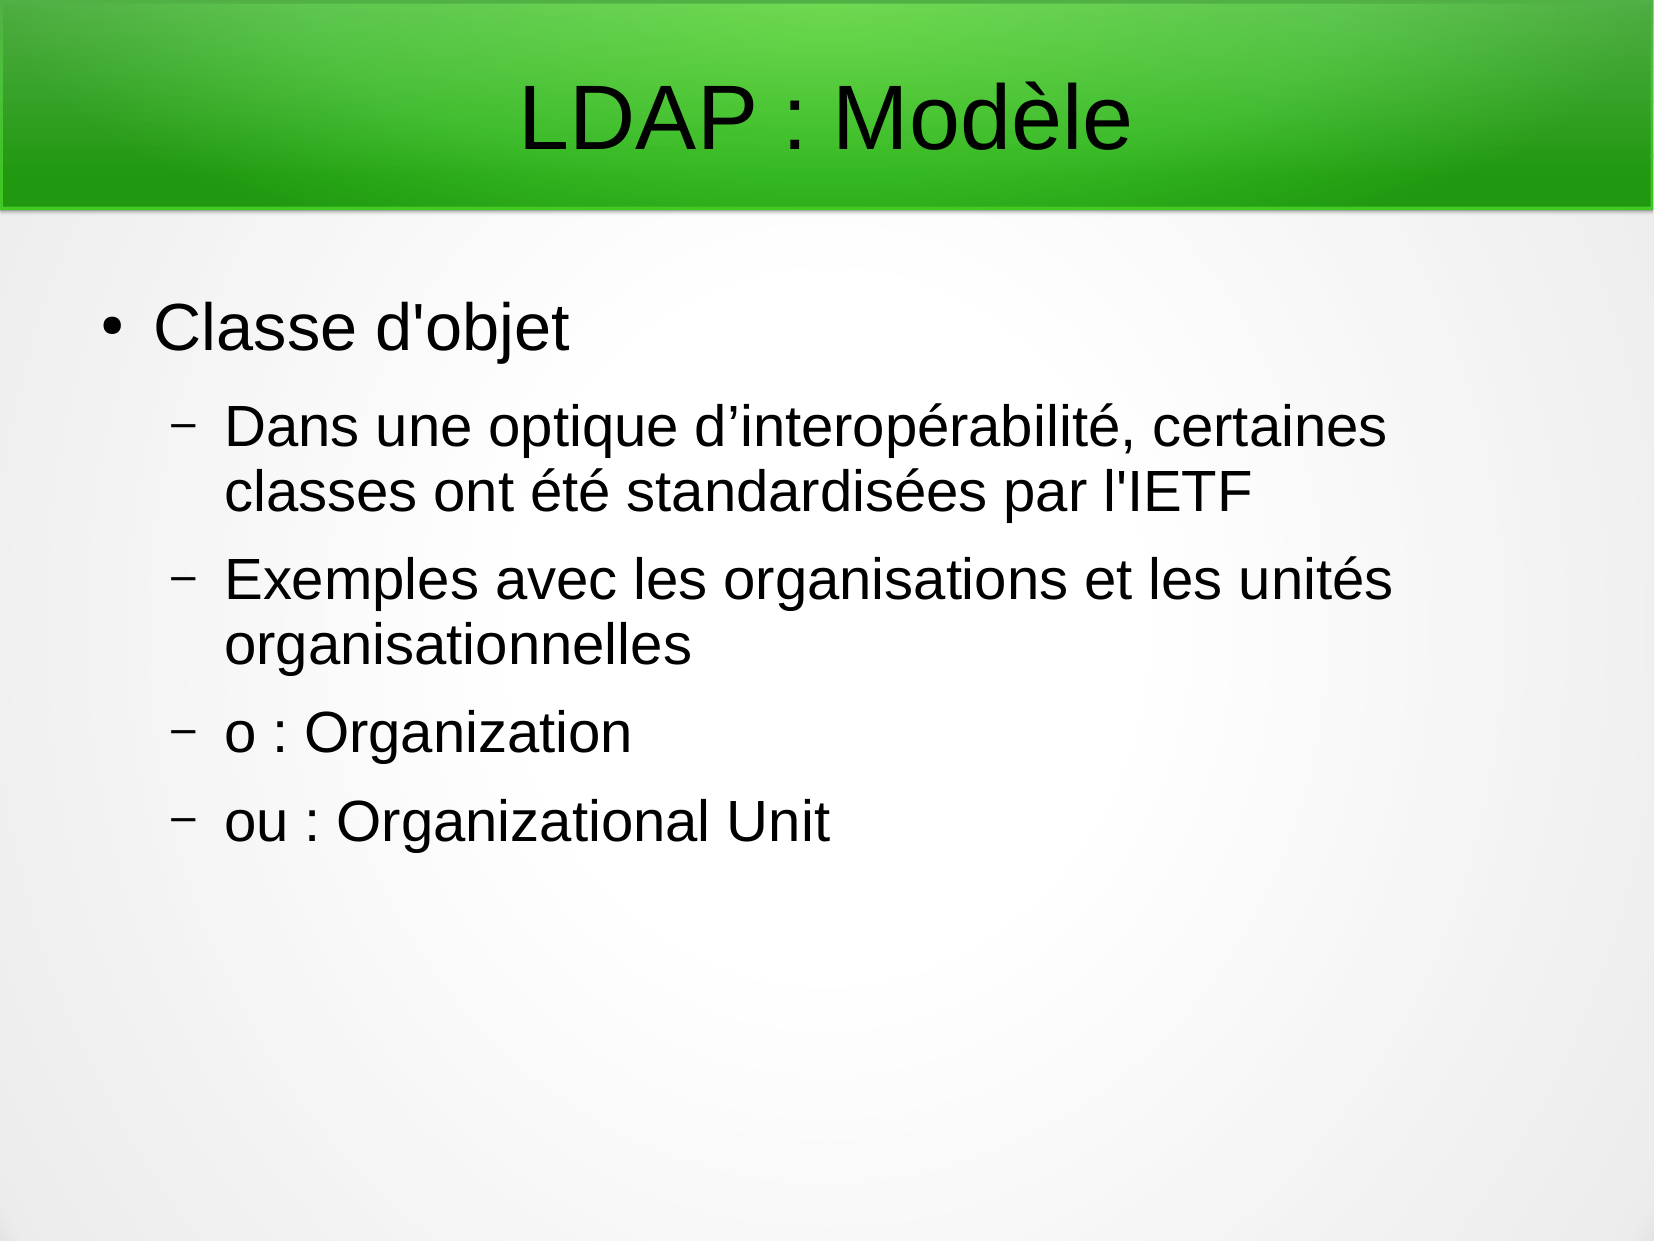

# LDAP : Modèle
Classe d'objet
Dans une optique d’interopérabilité, certaines classes ont été standardisées par l'IETF
Exemples avec les organisations et les unités organisationnelles
o : Organization
ou : Organizational Unit